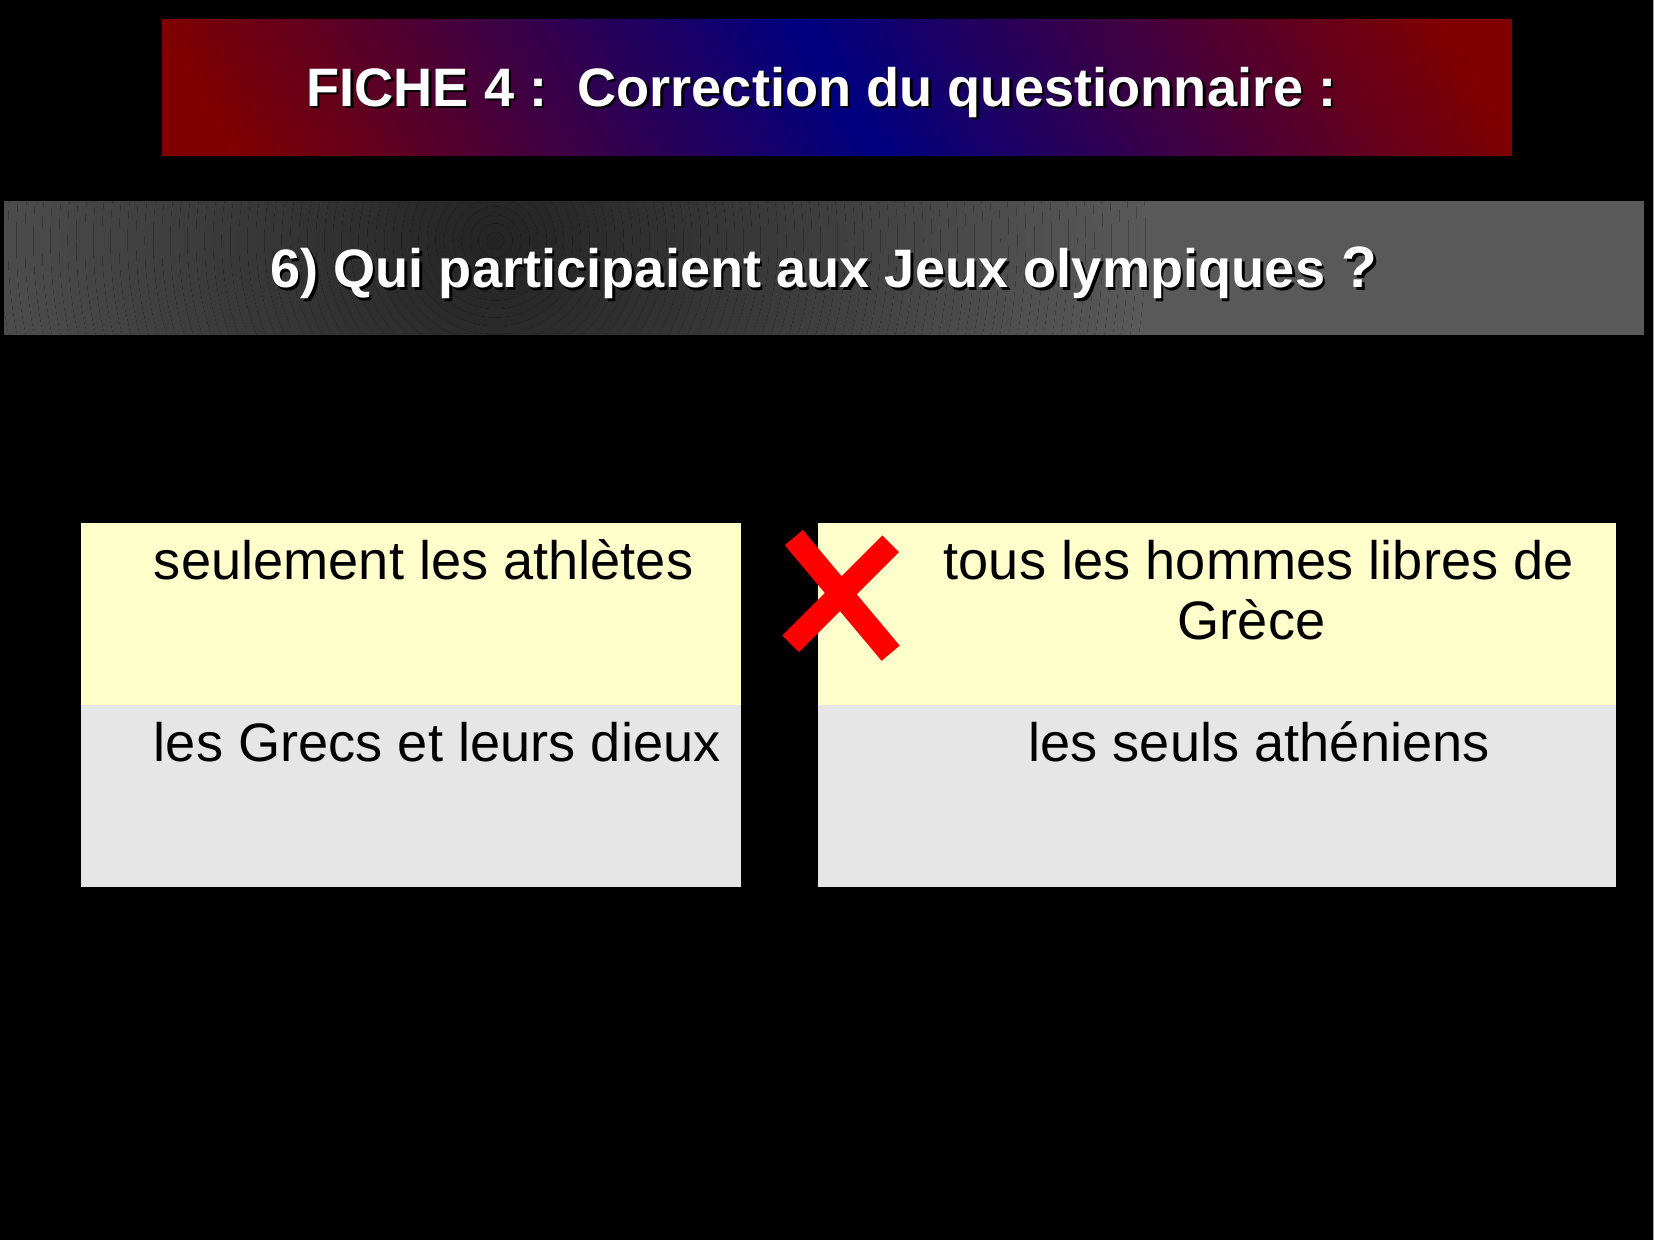

FICHE 4 : Correction du questionnaire :
6) Qui participaient aux Jeux olympiques ?
| | seulement les athlètes | | | tous les hommes libres de Grèce |
| --- | --- | --- | --- | --- |
| | les Grecs et leurs dieux | | | les seuls athéniens |